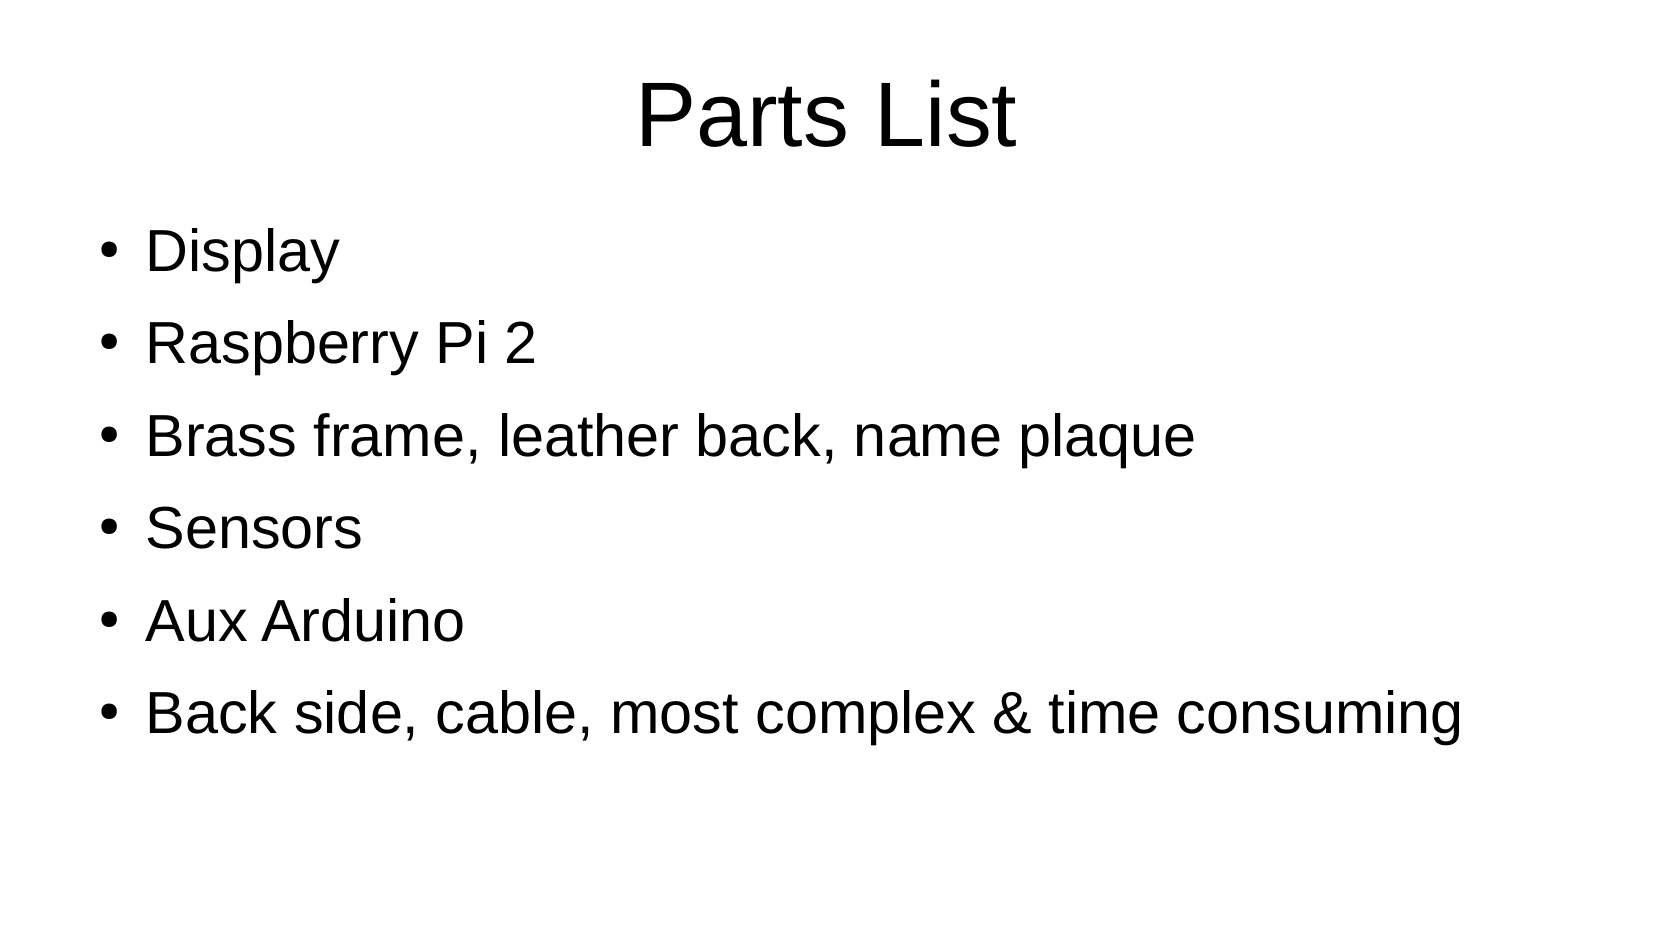

# Parts List
Display
Raspberry Pi 2
Brass frame, leather back, name plaque
Sensors
Aux Arduino
Back side, cable, most complex & time consuming